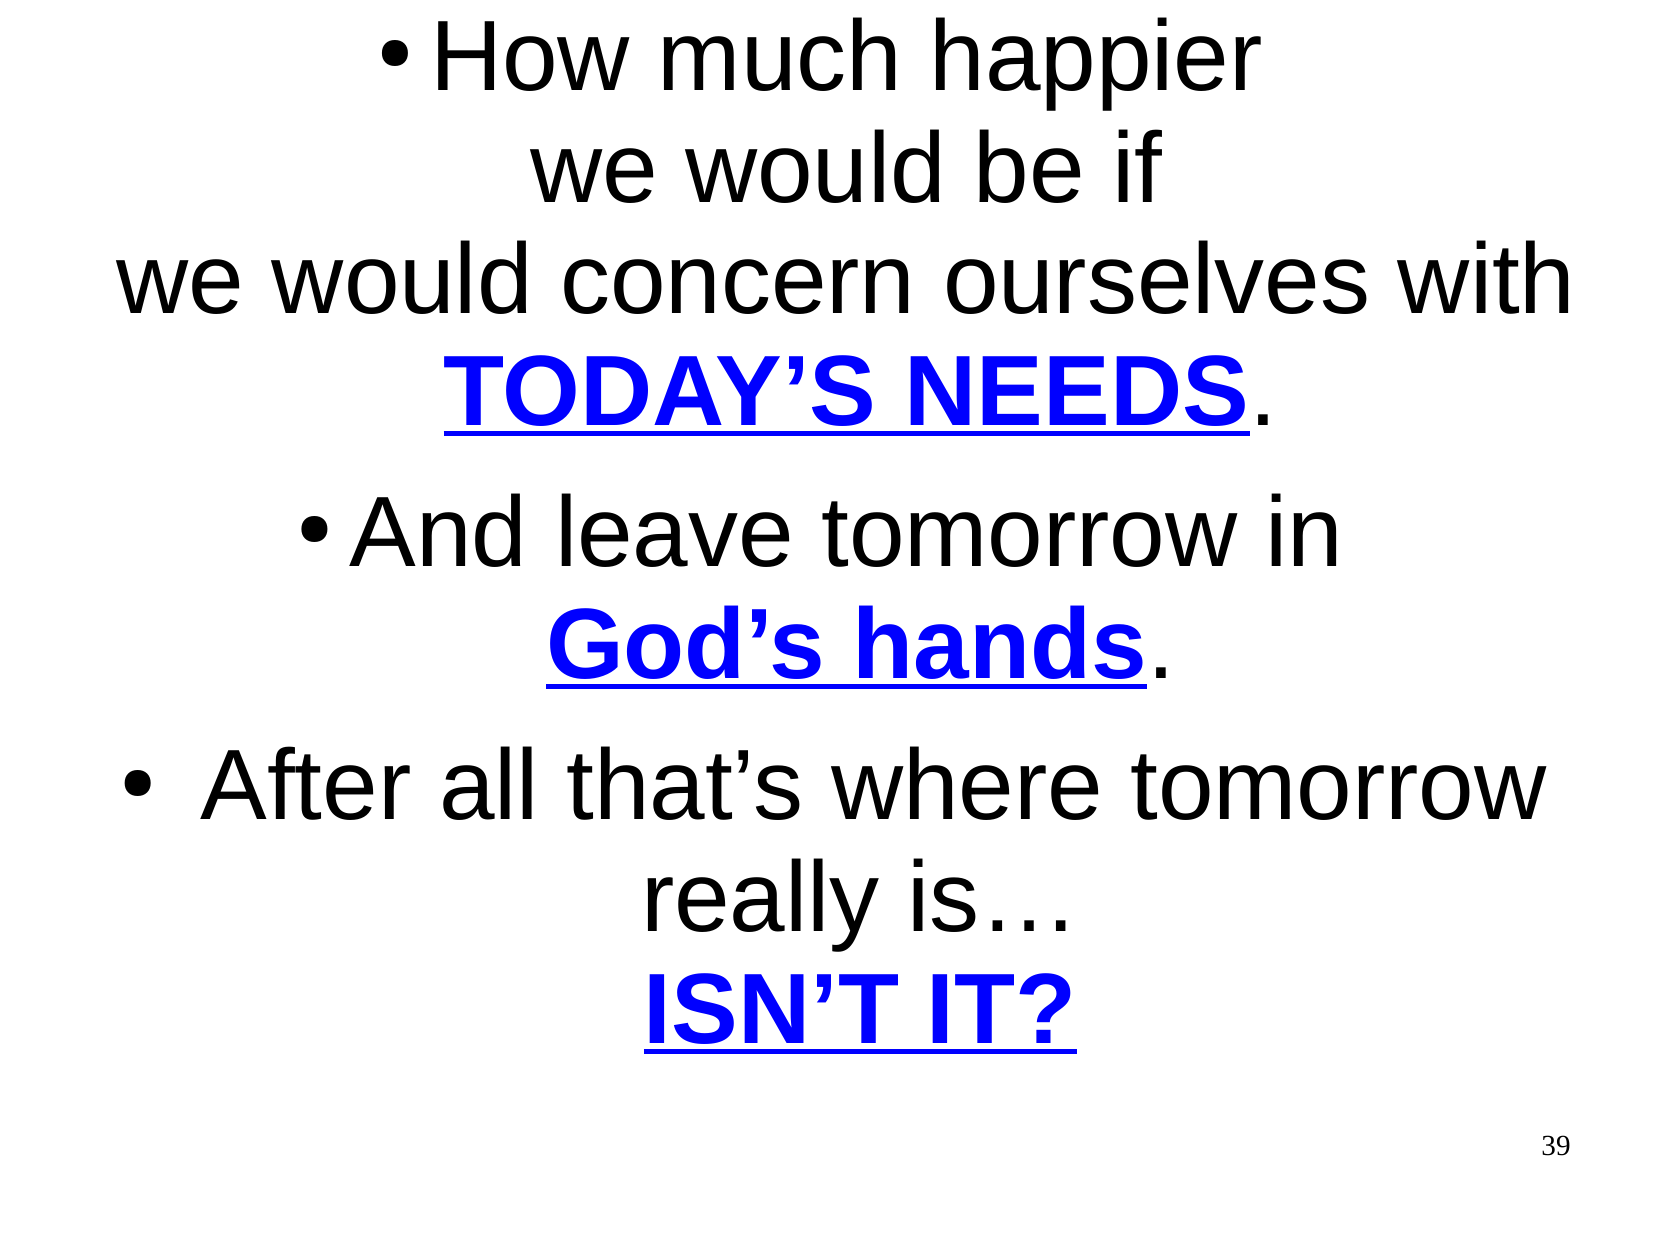

# How much happier we would be if we would concern ourselves with  TODAY’S NEEDS.
And leave tomorrow in
God’s hands.
 After all that’s where tomorrow
really is…
ISN’T IT?
39